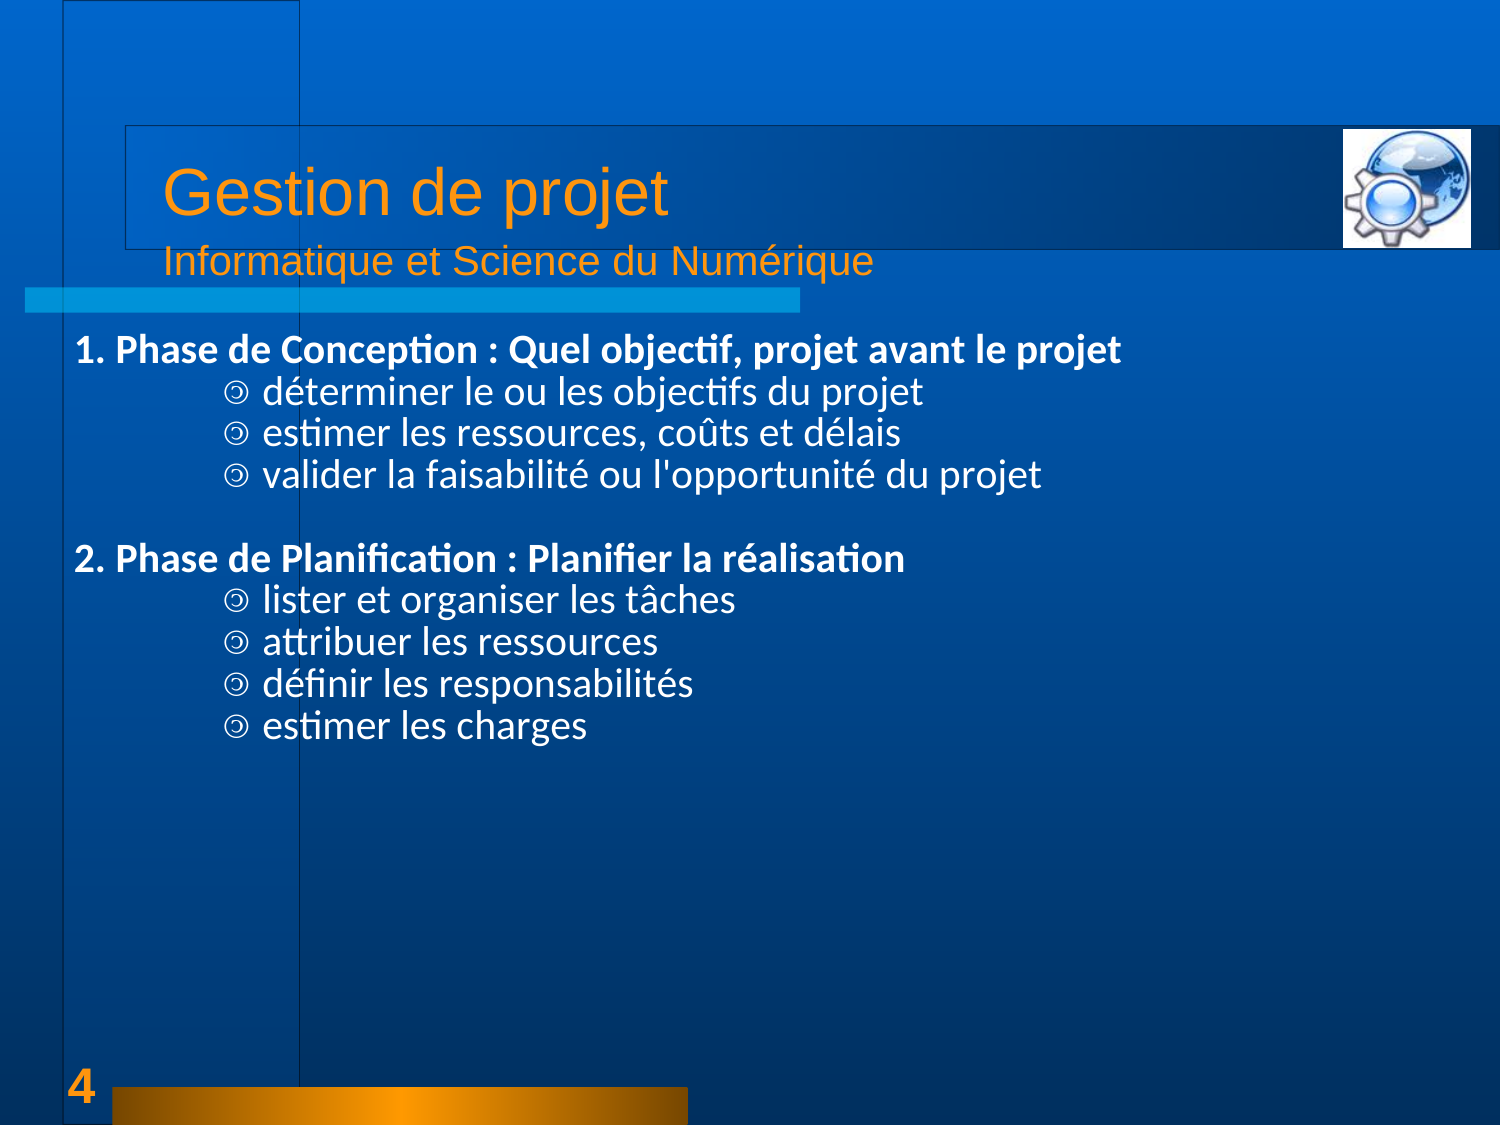

1. Phase de Conception : Quel objectif, projet avant le projet
	 déterminer le ou les objectifs du projet
	 estimer les ressources, coûts et délais
	 valider la faisabilité ou l'opportunité du projet
2. Phase de Planification : Planifier la réalisation
	 lister et organiser les tâches
	 attribuer les ressources
	 définir les responsabilités
	 estimer les charges